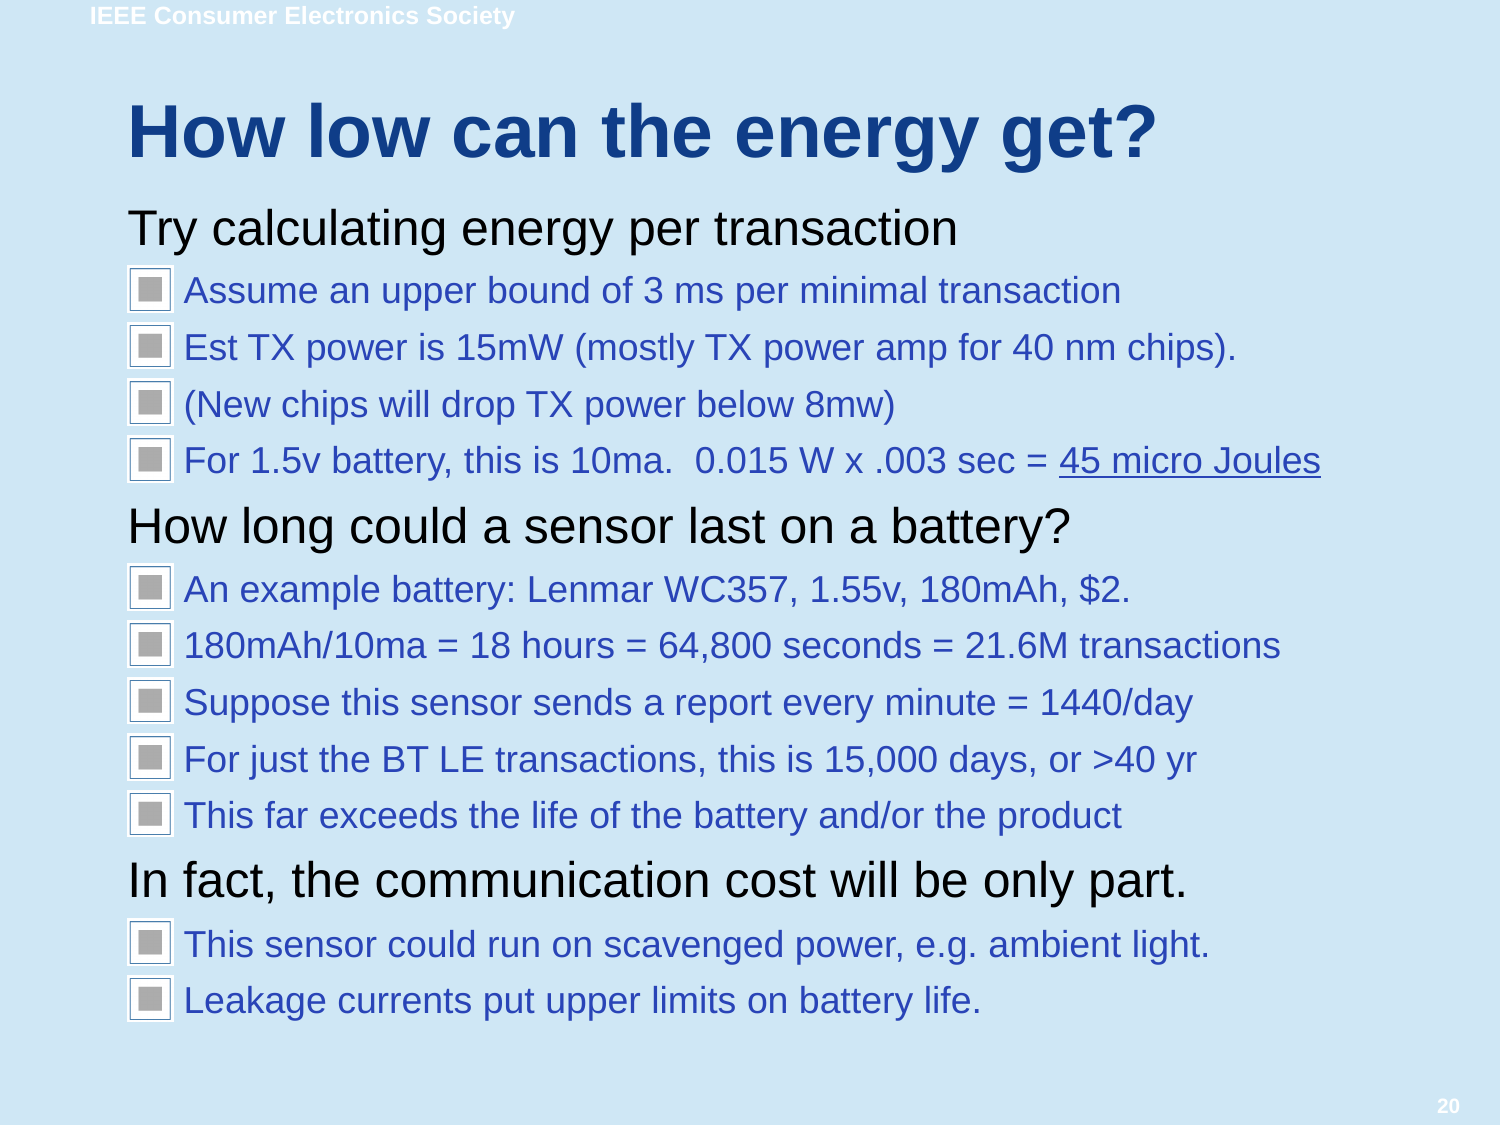

# How low can the energy get?
Try calculating energy per transaction
Assume an upper bound of 3 ms per minimal transaction
Est TX power is 15mW (mostly TX power amp for 40 nm chips).
(New chips will drop TX power below 8mw)
For 1.5v battery, this is 10ma. 0.015 W x .003 sec = 45 micro Joules
How long could a sensor last on a battery?
An example battery: Lenmar WC357, 1.55v, 180mAh, $2.
180mAh/10ma = 18 hours = 64,800 seconds = 21.6M transactions
Suppose this sensor sends a report every minute = 1440/day
For just the BT LE transactions, this is 15,000 days, or >40 yr
This far exceeds the life of the battery and/or the product
In fact, the communication cost will be only part.
This sensor could run on scavenged power, e.g. ambient light.
Leakage currents put upper limits on battery life.